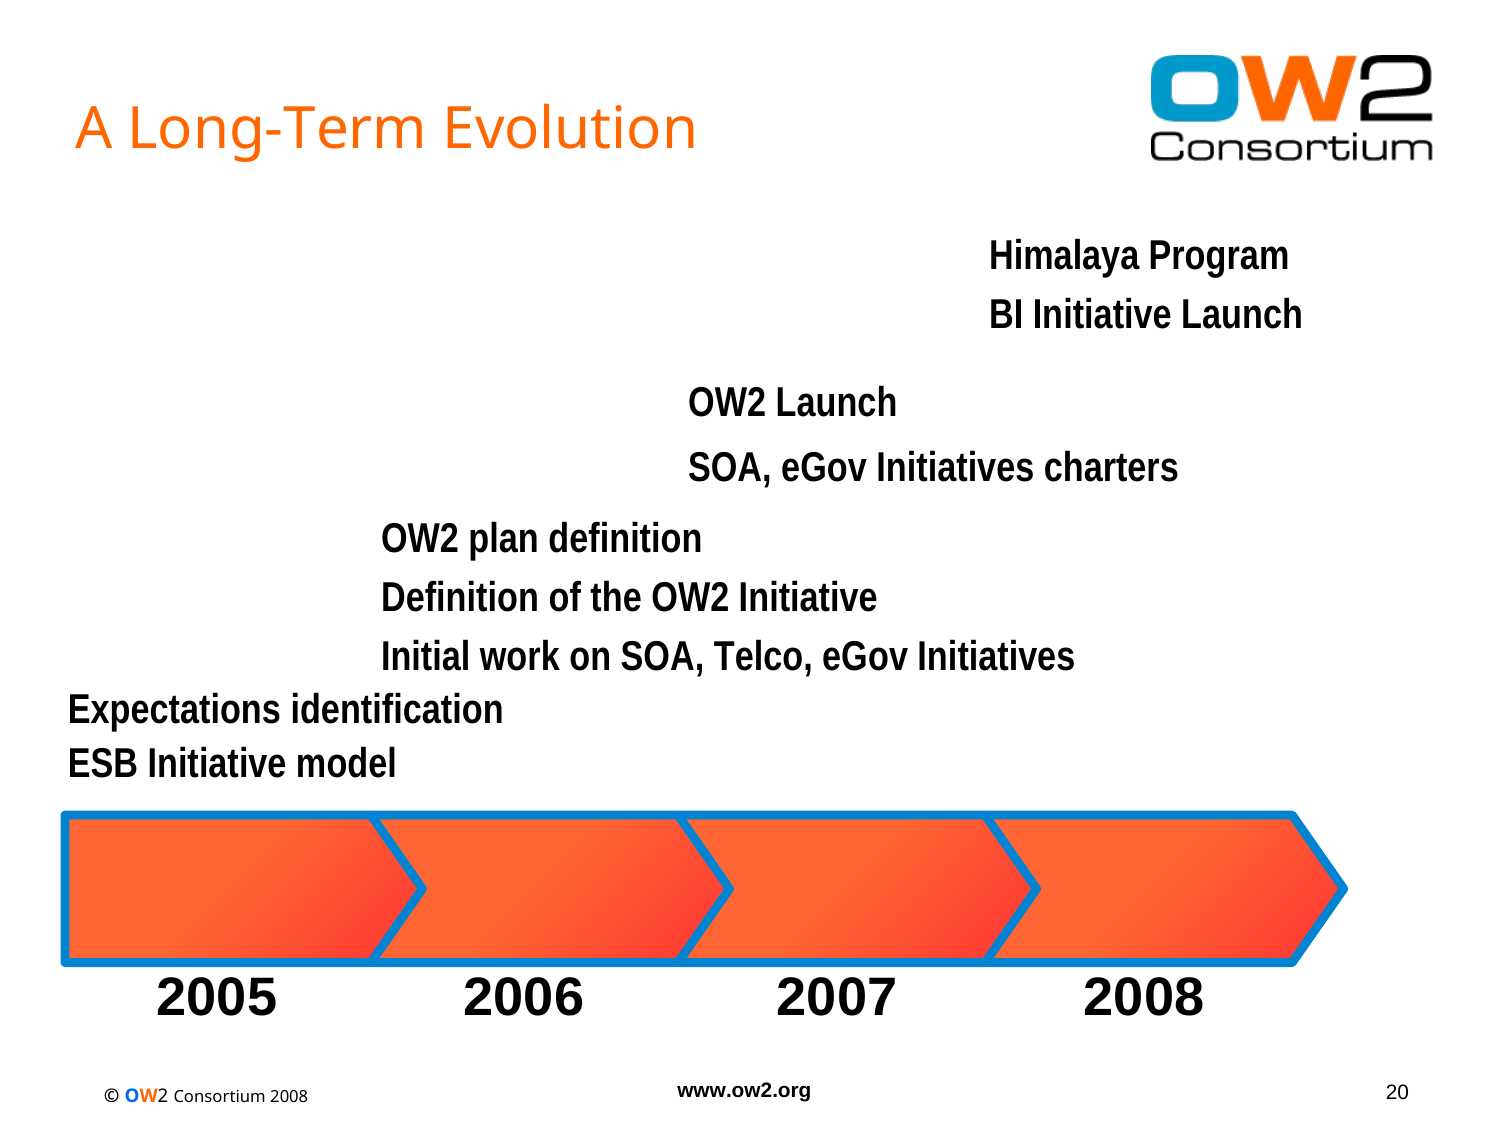

# A Long-Term Evolution
Himalaya Program
BI Initiative Launch
OW2 Launch
SOA, eGov Initiatives charters
OW2 plan definition
Definition of the OW2 Initiative
Initial work on SOA, Telco, eGov Initiatives
Expectations identification
ESB Initiative model
2005
2006
2007
2008
20